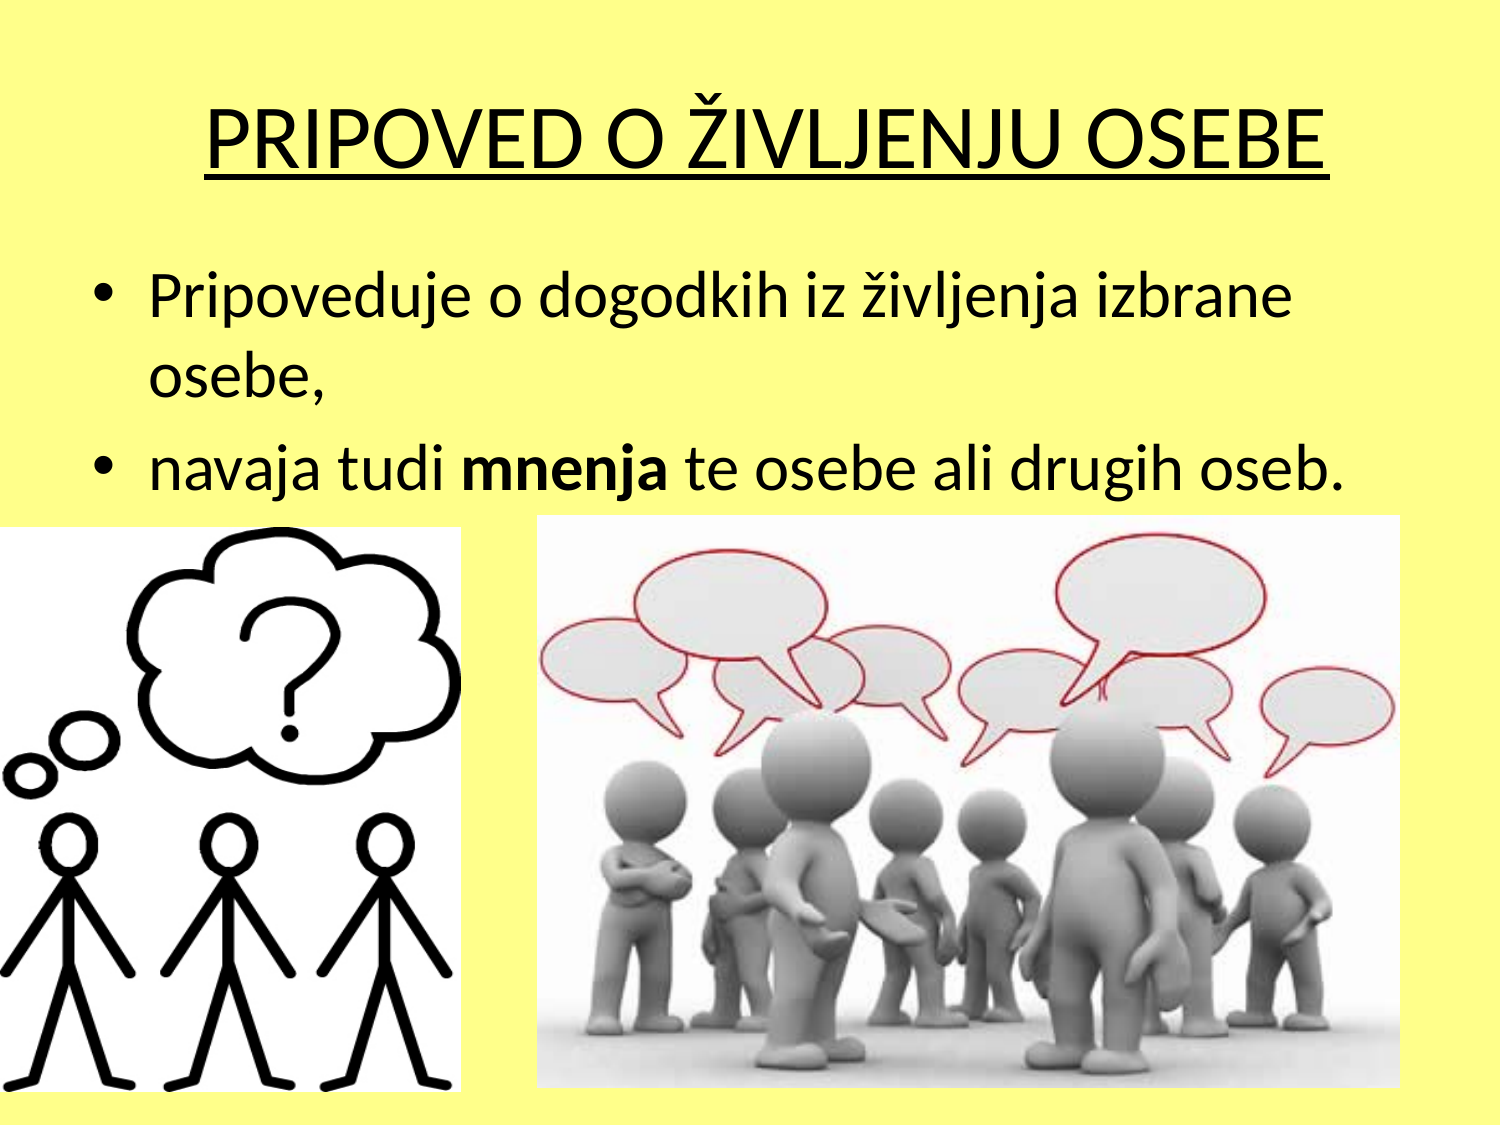

# PRIPOVED O ŽIVLJENJU OSEBE
Pripoveduje o dogodkih iz življenja izbrane osebe,
navaja tudi mnenja te osebe ali drugih oseb.